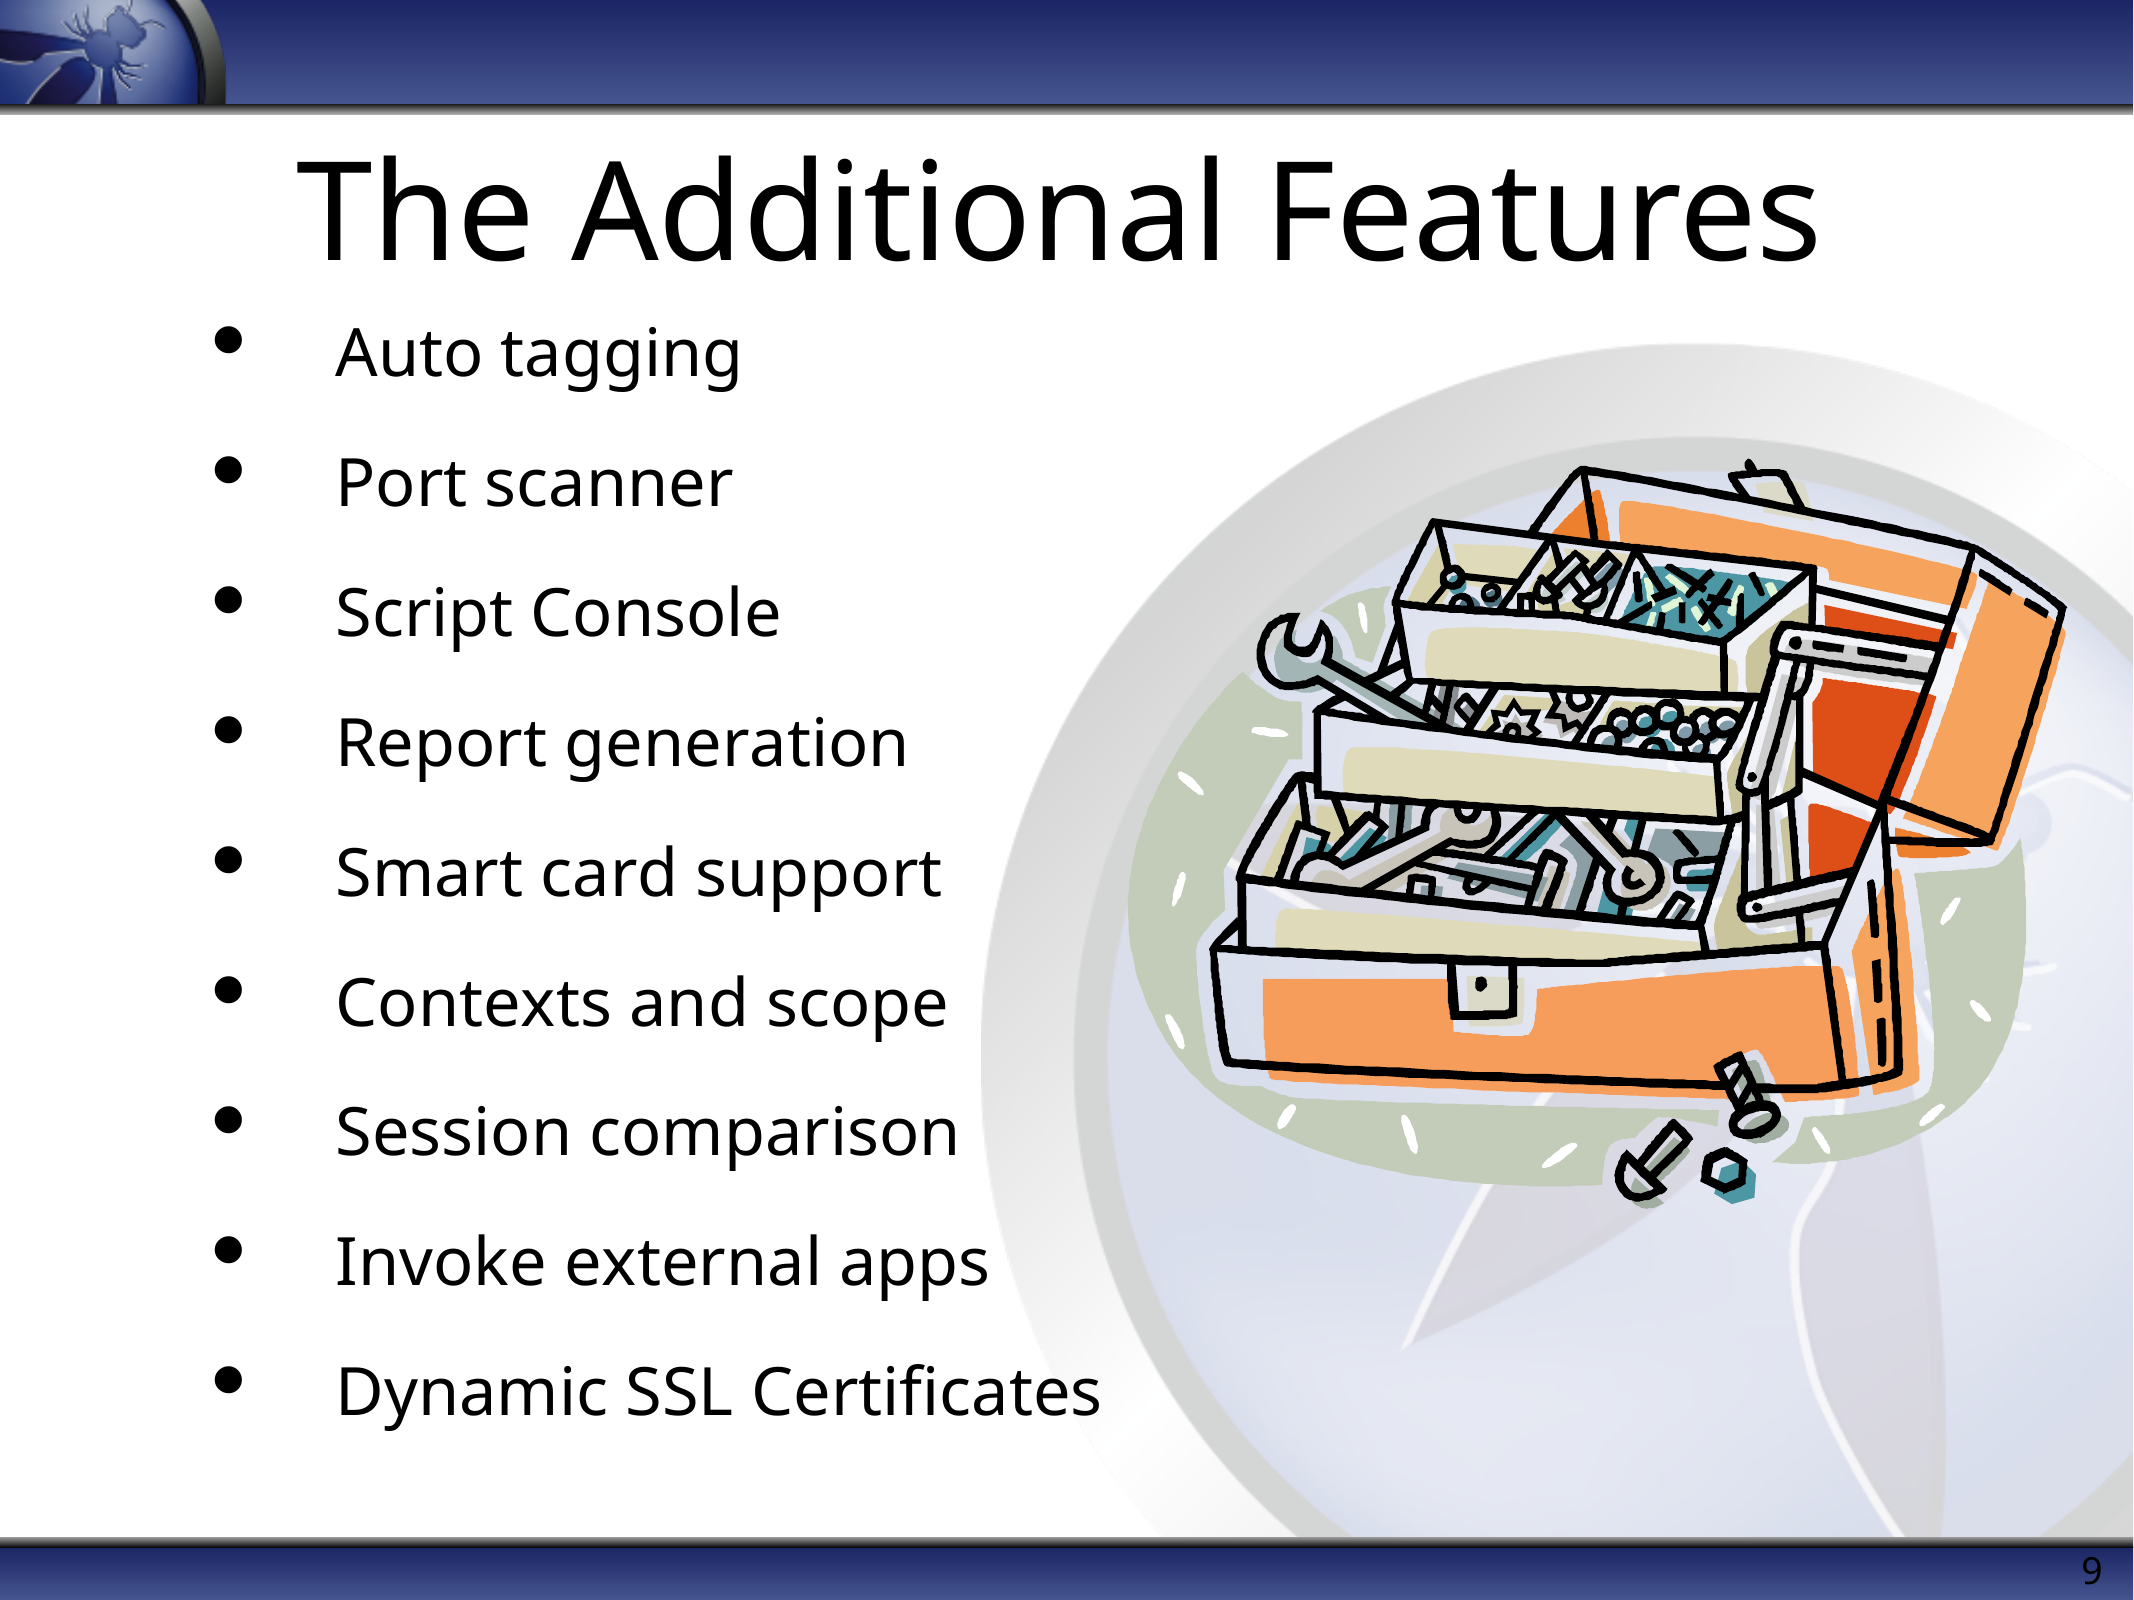

# The Additional Features
Auto tagging
Port scanner
Script Console
Report generation
Smart card support
Contexts and scope
Session comparison
Invoke external apps
Dynamic SSL Certificates